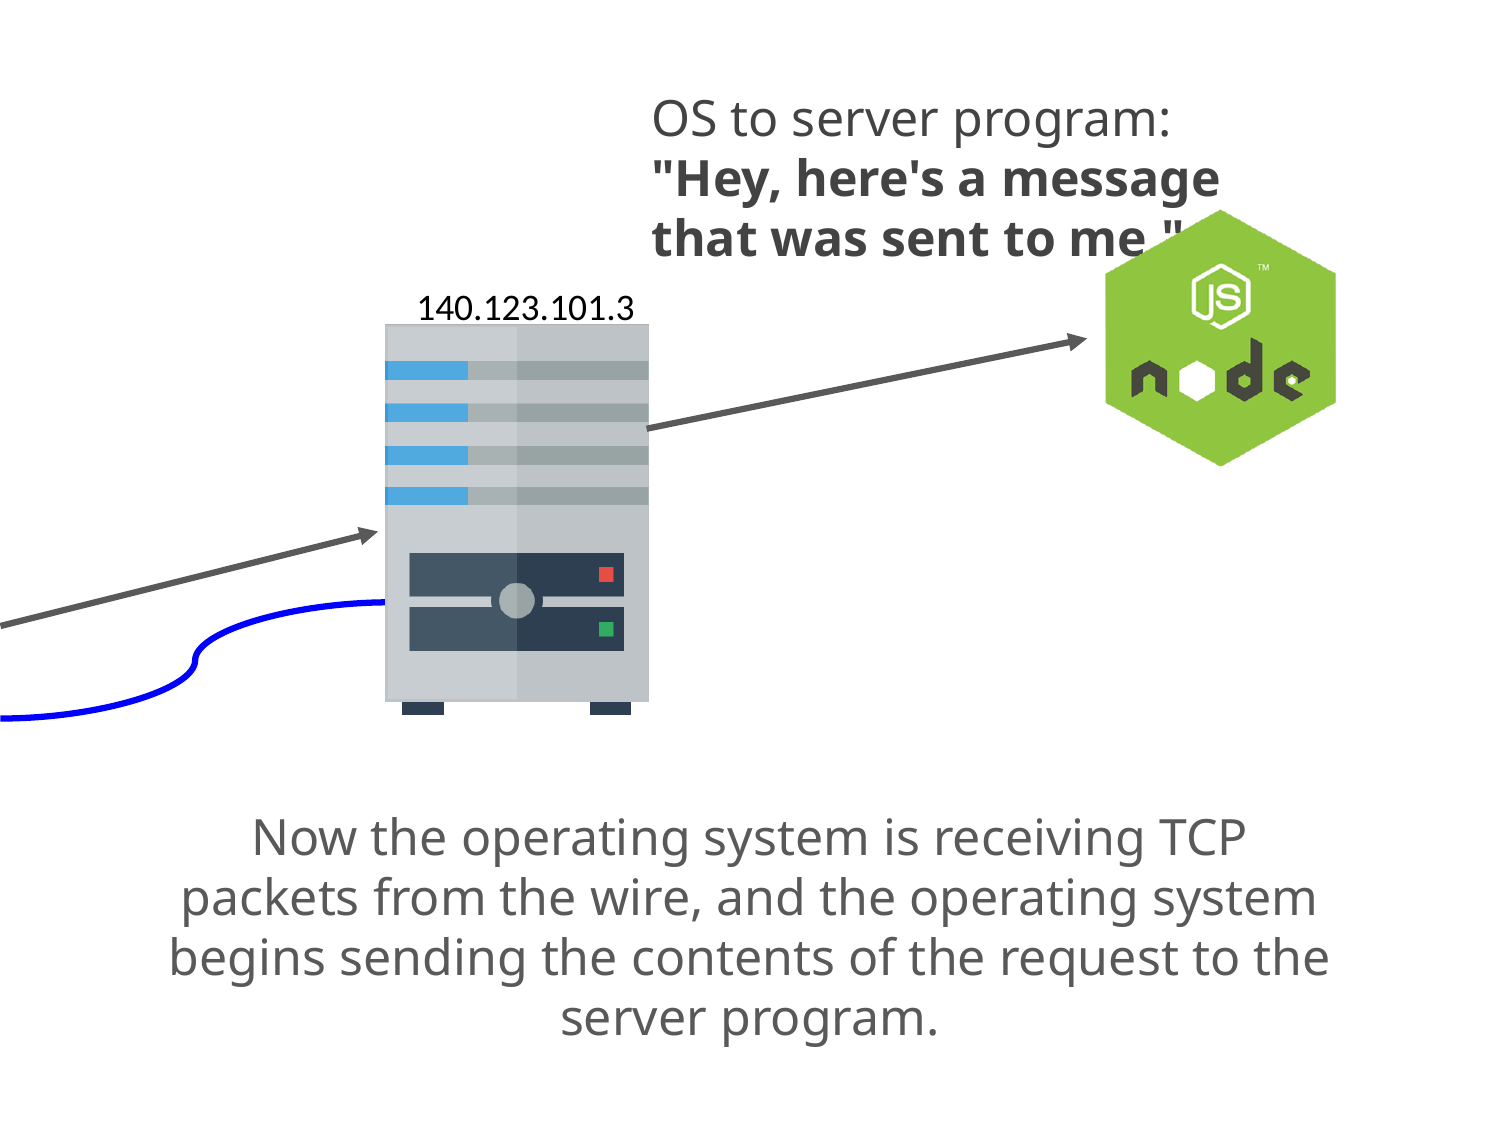

OS to server program:
"Hey, here's a message that was sent to me."
140.123.101.3
# Now the operating system is receiving TCP packets from the wire, and the operating system begins sending the contents of the request to the server program.